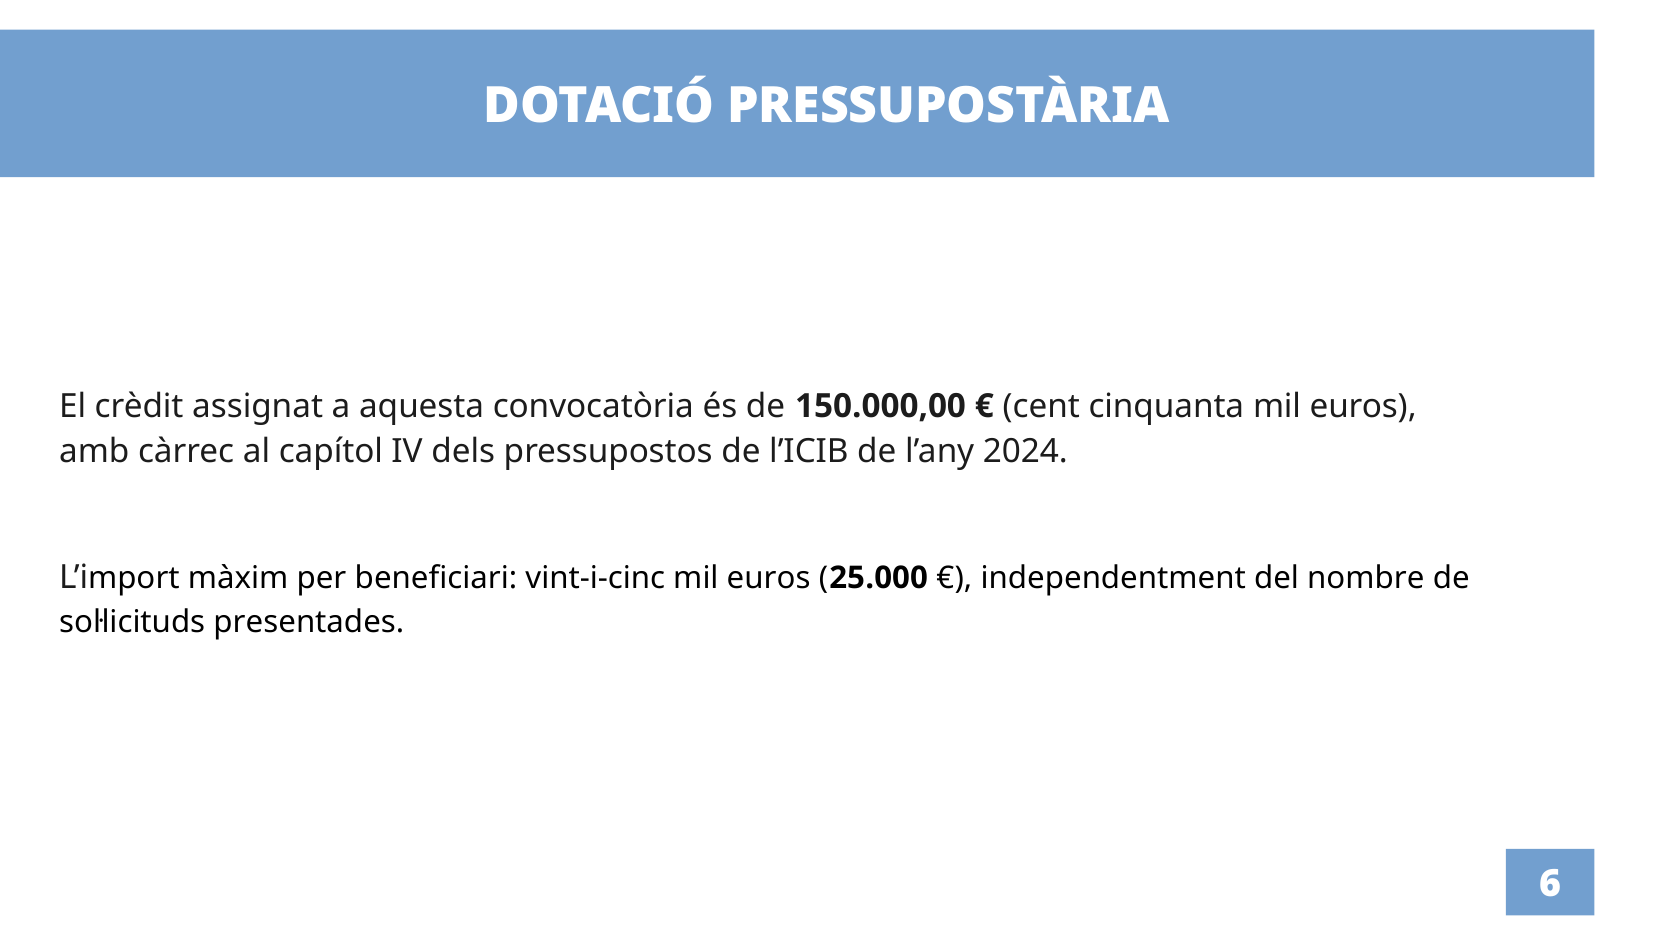

# DOTACIÓ PRESSUPOSTÀRIA
El crèdit assignat a aquesta convocatòria és de 150.000,00 € (cent cinquanta mil euros), amb càrrec al capítol IV dels pressupostos de l’ICIB de l’any 2024.
L’import màxim per beneficiari: vint-i-cinc mil euros (25.000 €), independentment del nombre de sol·licituds presentades.
6